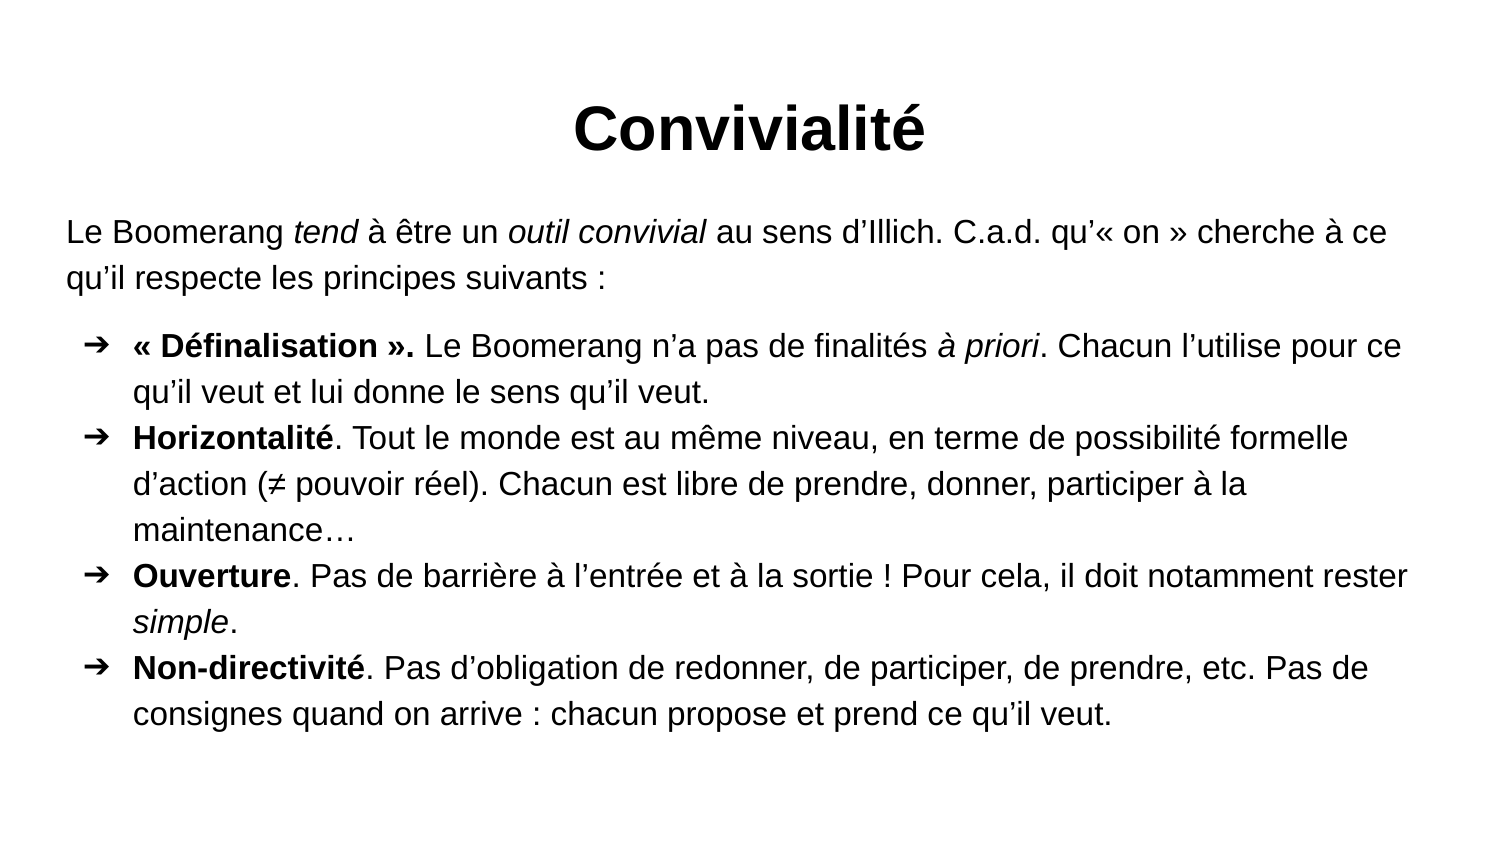

# Convivialité
Le Boomerang tend à être un outil convivial au sens d’Illich. C.a.d. qu’« on » cherche à ce qu’il respecte les principes suivants :
« Définalisation ». Le Boomerang n’a pas de finalités à priori. Chacun l’utilise pour ce qu’il veut et lui donne le sens qu’il veut.
Horizontalité. Tout le monde est au même niveau, en terme de possibilité formelle d’action (≠ pouvoir réel). Chacun est libre de prendre, donner, participer à la maintenance…
Ouverture. Pas de barrière à l’entrée et à la sortie ! Pour cela, il doit notamment rester simple.
Non-directivité. Pas d’obligation de redonner, de participer, de prendre, etc. Pas de consignes quand on arrive : chacun propose et prend ce qu’il veut.